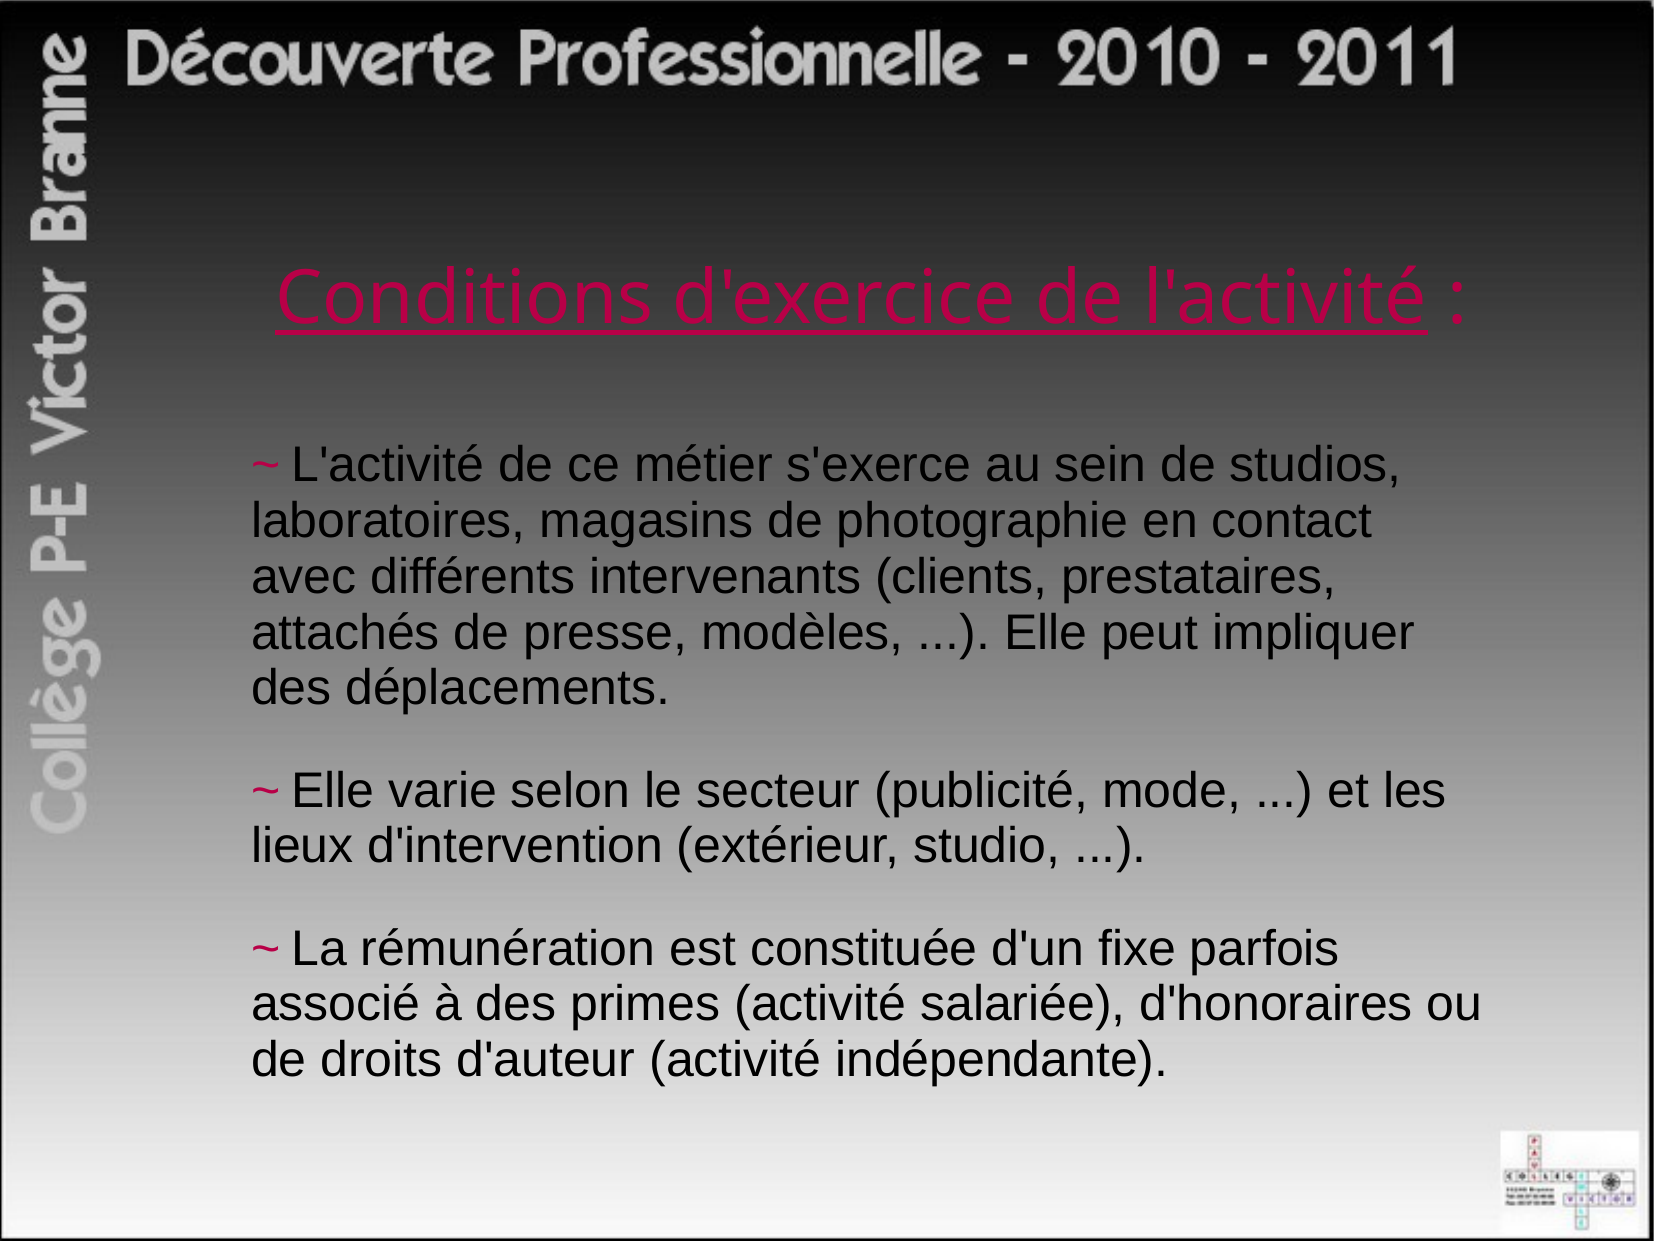

Conditions d'exercice de l'activité :
~ L'activité de ce métier s'exerce au sein de studios, laboratoires, magasins de photographie en contact avec différents intervenants (clients, prestataires, attachés de presse, modèles, ...). Elle peut impliquer des déplacements.
~ Elle varie selon le secteur (publicité, mode, ...) et les lieux d'intervention (extérieur, studio, ...).
~ La rémunération est constituée d'un fixe parfois associé à des primes (activité salariée), d'honoraires ou de droits d'auteur (activité indépendante).